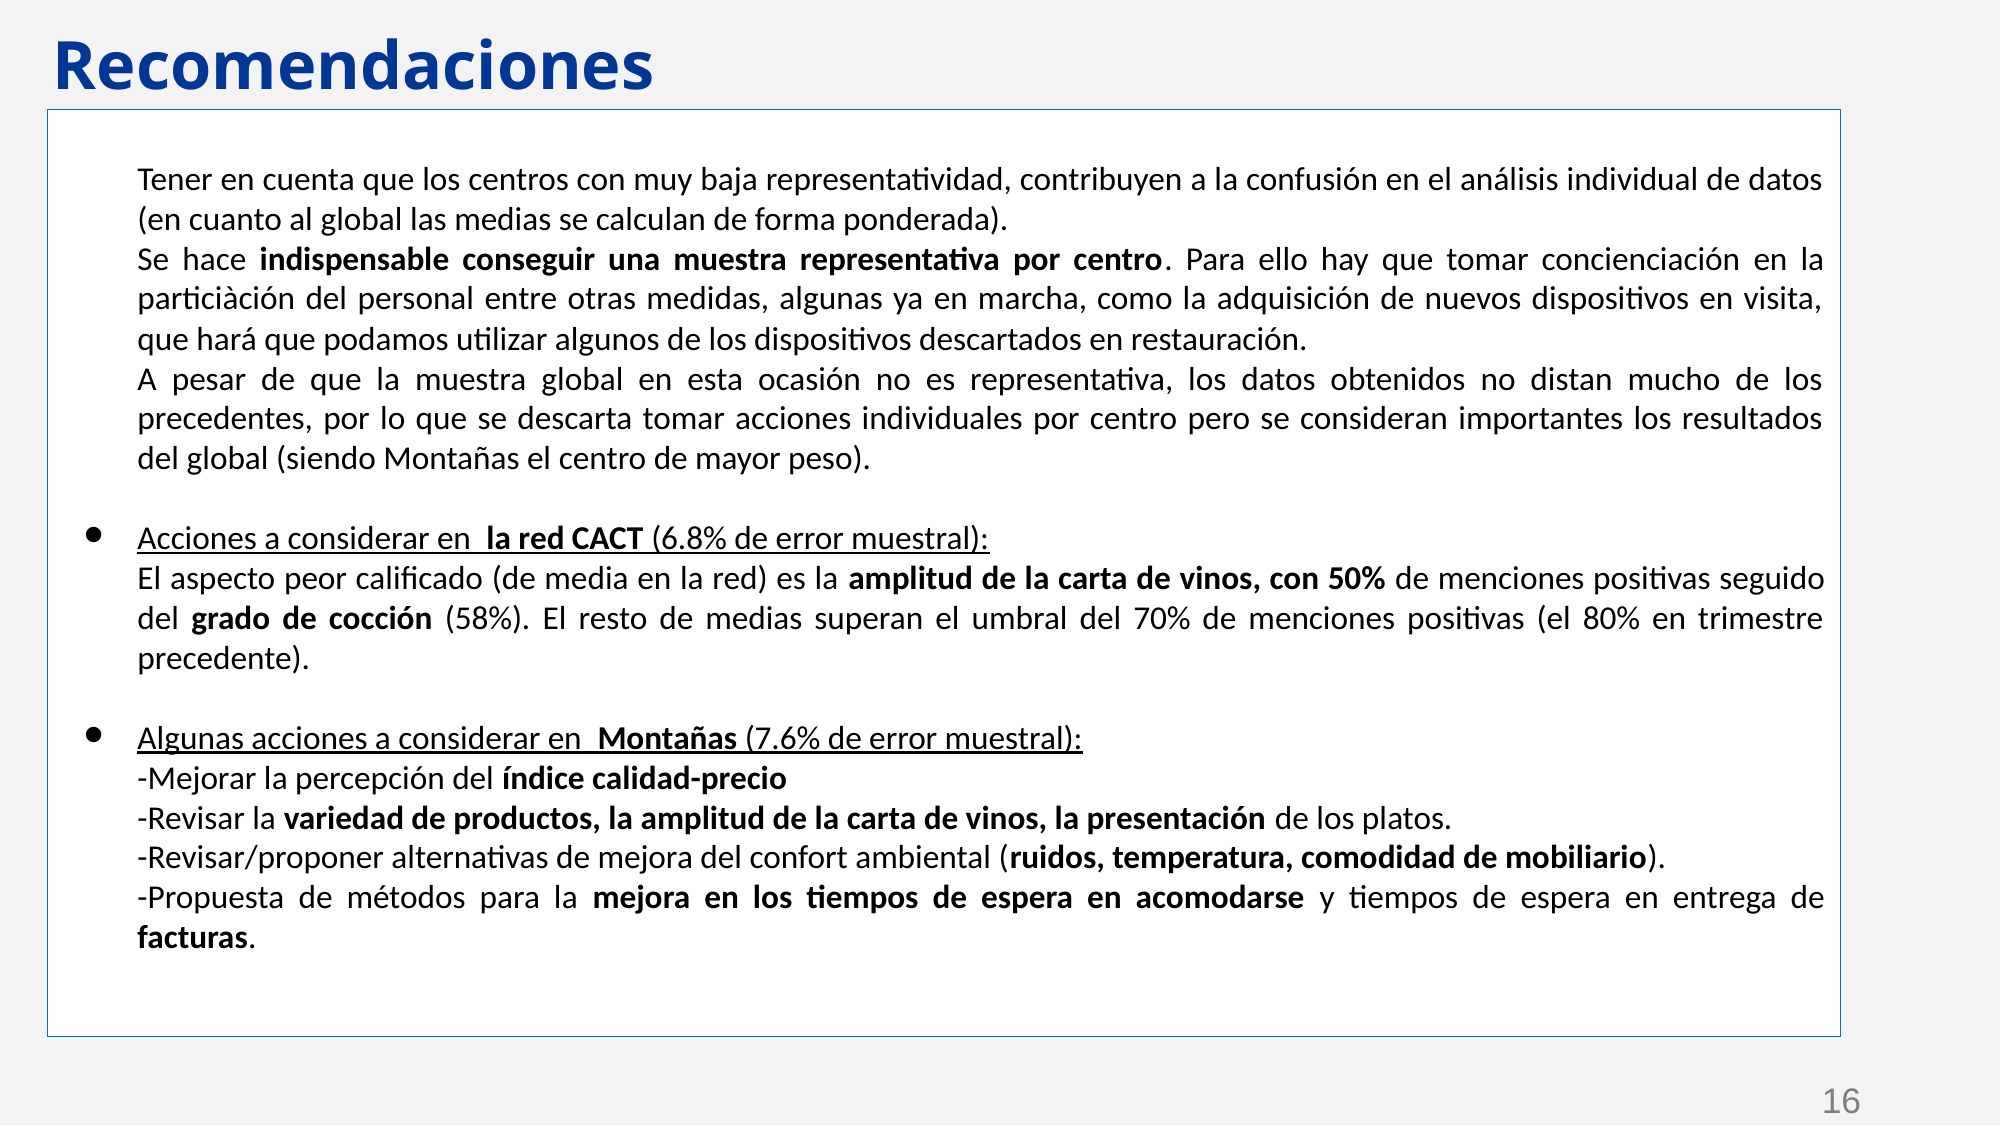

Recomendaciones
Tener en cuenta que los centros con muy baja representatividad, contribuyen a la confusión en el análisis individual de datos (en cuanto al global las medias se calculan de forma ponderada).
Se hace indispensable conseguir una muestra representativa por centro. Para ello hay que tomar concienciación en la particiàción del personal entre otras medidas, algunas ya en marcha, como la adquisición de nuevos dispositivos en visita, que hará que podamos utilizar algunos de los dispositivos descartados en restauración.
A pesar de que la muestra global en esta ocasión no es representativa, los datos obtenidos no distan mucho de los precedentes, por lo que se descarta tomar acciones individuales por centro pero se consideran importantes los resultados del global (siendo Montañas el centro de mayor peso).
Acciones a considerar en la red CACT (6.8% de error muestral):
El aspecto peor calificado (de media en la red) es la amplitud de la carta de vinos, con 50% de menciones positivas seguido del grado de cocción (58%). El resto de medias superan el umbral del 70% de menciones positivas (el 80% en trimestre precedente).
Algunas acciones a considerar en Montañas (7.6% de error muestral):
-Mejorar la percepción del índice calidad-precio
-Revisar la variedad de productos, la amplitud de la carta de vinos, la presentación de los platos.
-Revisar/proponer alternativas de mejora del confort ambiental (ruidos, temperatura, comodidad de mobiliario).
-Propuesta de métodos para la mejora en los tiempos de espera en acomodarse y tiempos de espera en entrega de facturas.